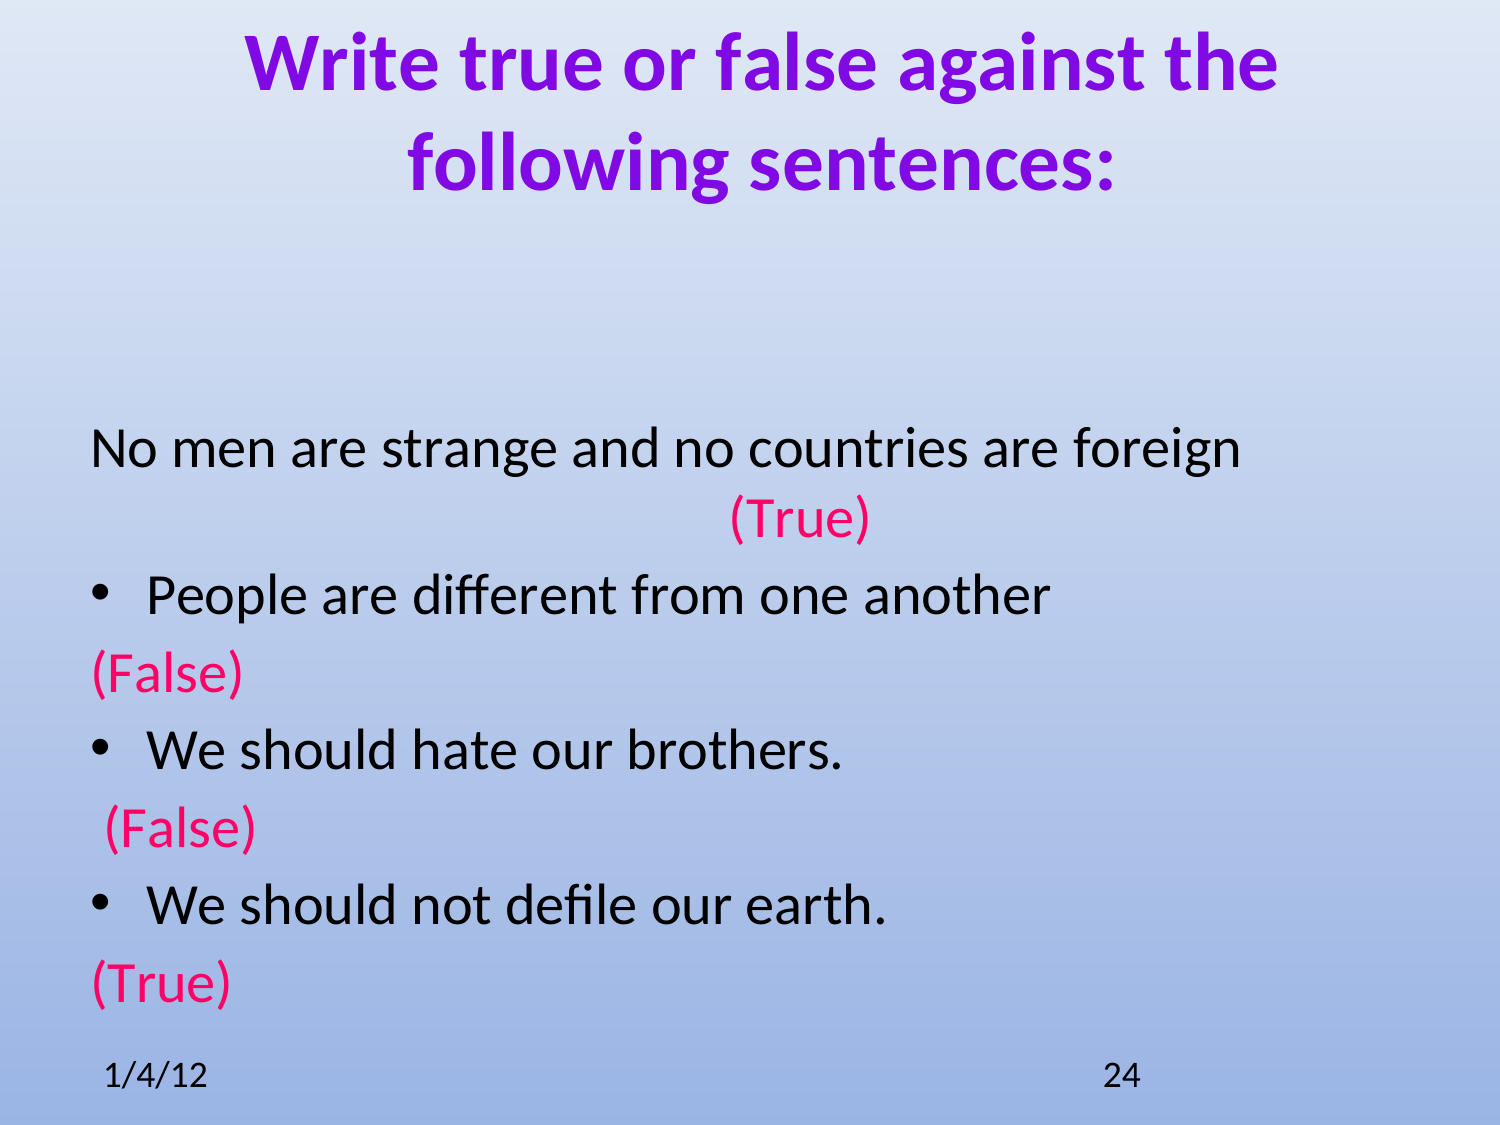

Write true or false against the following sentences:
No men are strange and no countries are foreign (True)
People are different from one another
(False)
We should hate our brothers.
 (False)
We should not defile our earth.
(True)